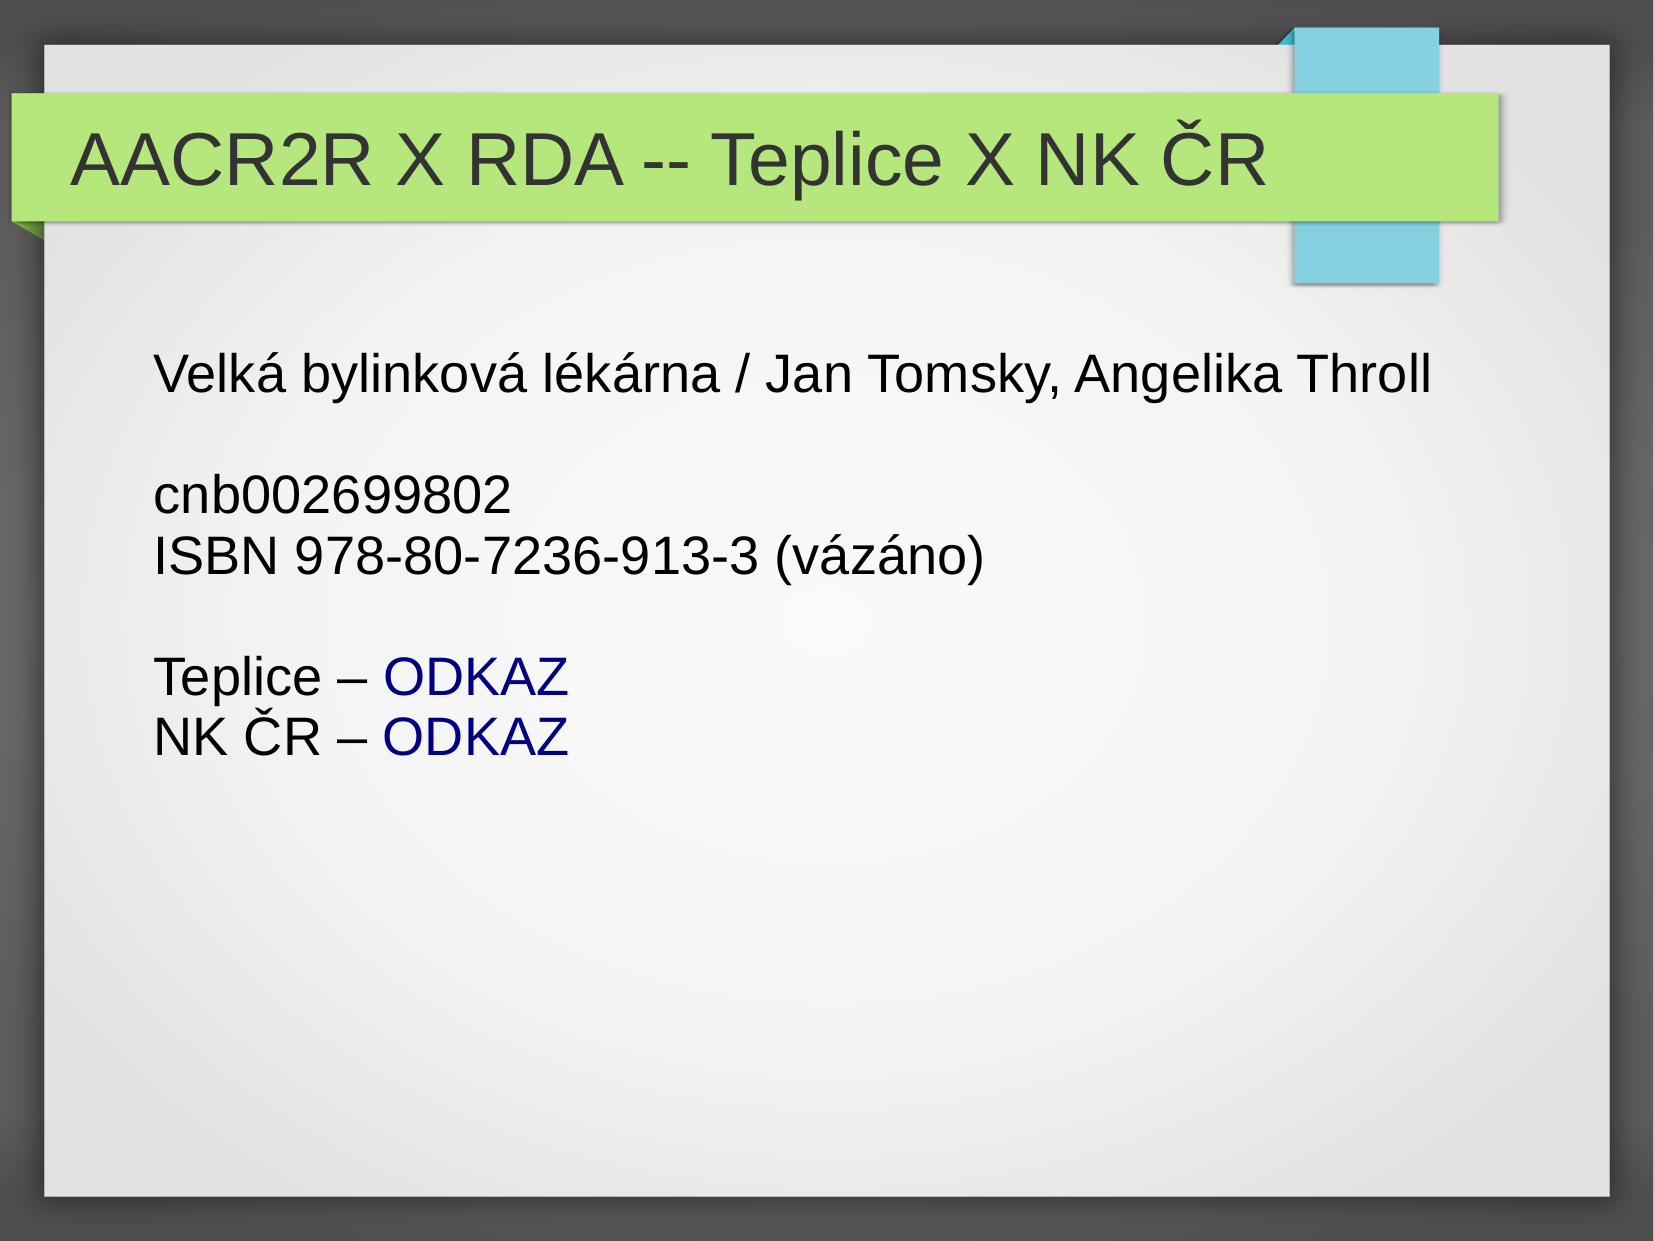

# AACR2R X RDA -- Teplice X NK ČR
Velká bylinková lékárna / Jan Tomsky, Angelika Throll
cnb002699802
ISBN 978-80-7236-913-3 (vázáno)
Teplice – ODKAZ
NK ČR – ODKAZ